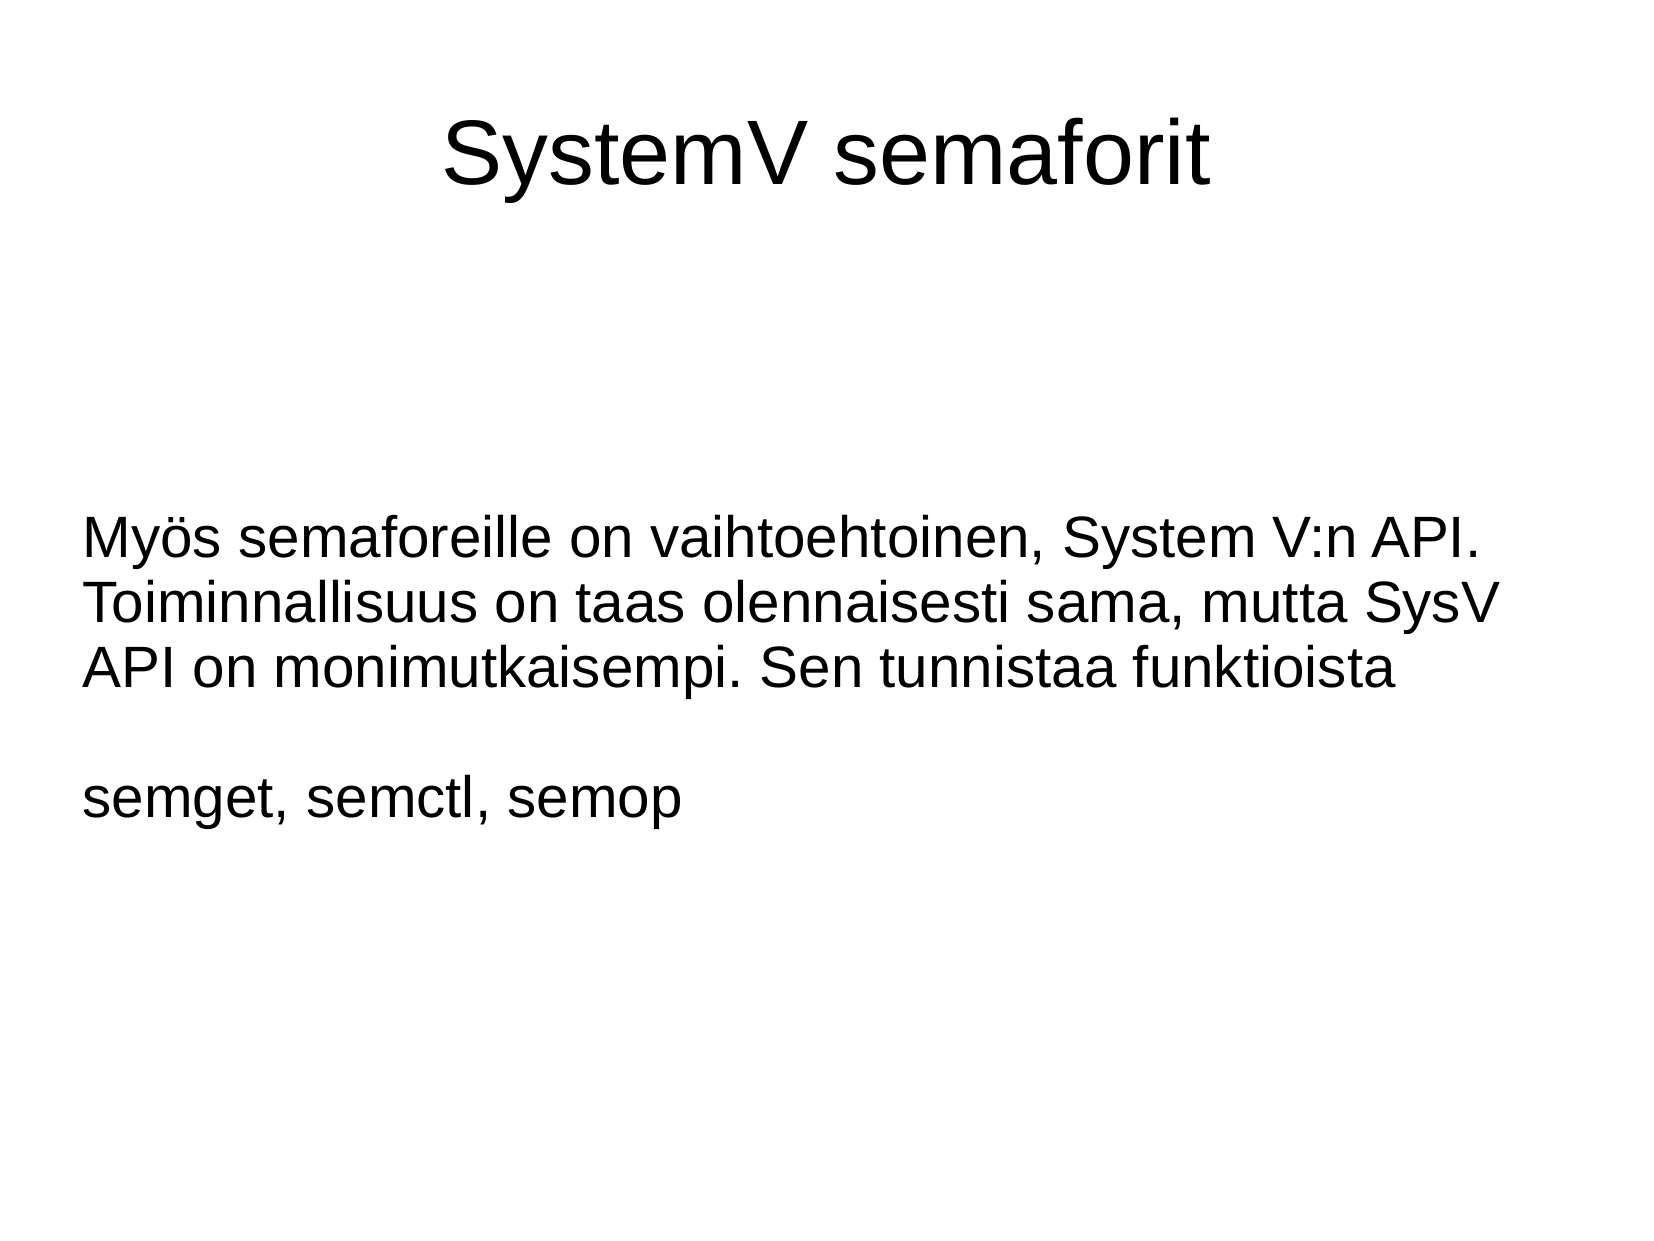

# SystemV semaforit
Myös semaforeille on vaihtoehtoinen, System V:n API.
Toiminnallisuus on taas olennaisesti sama, mutta SysV API on monimutkaisempi. Sen tunnistaa funktioista
semget, semctl, semop